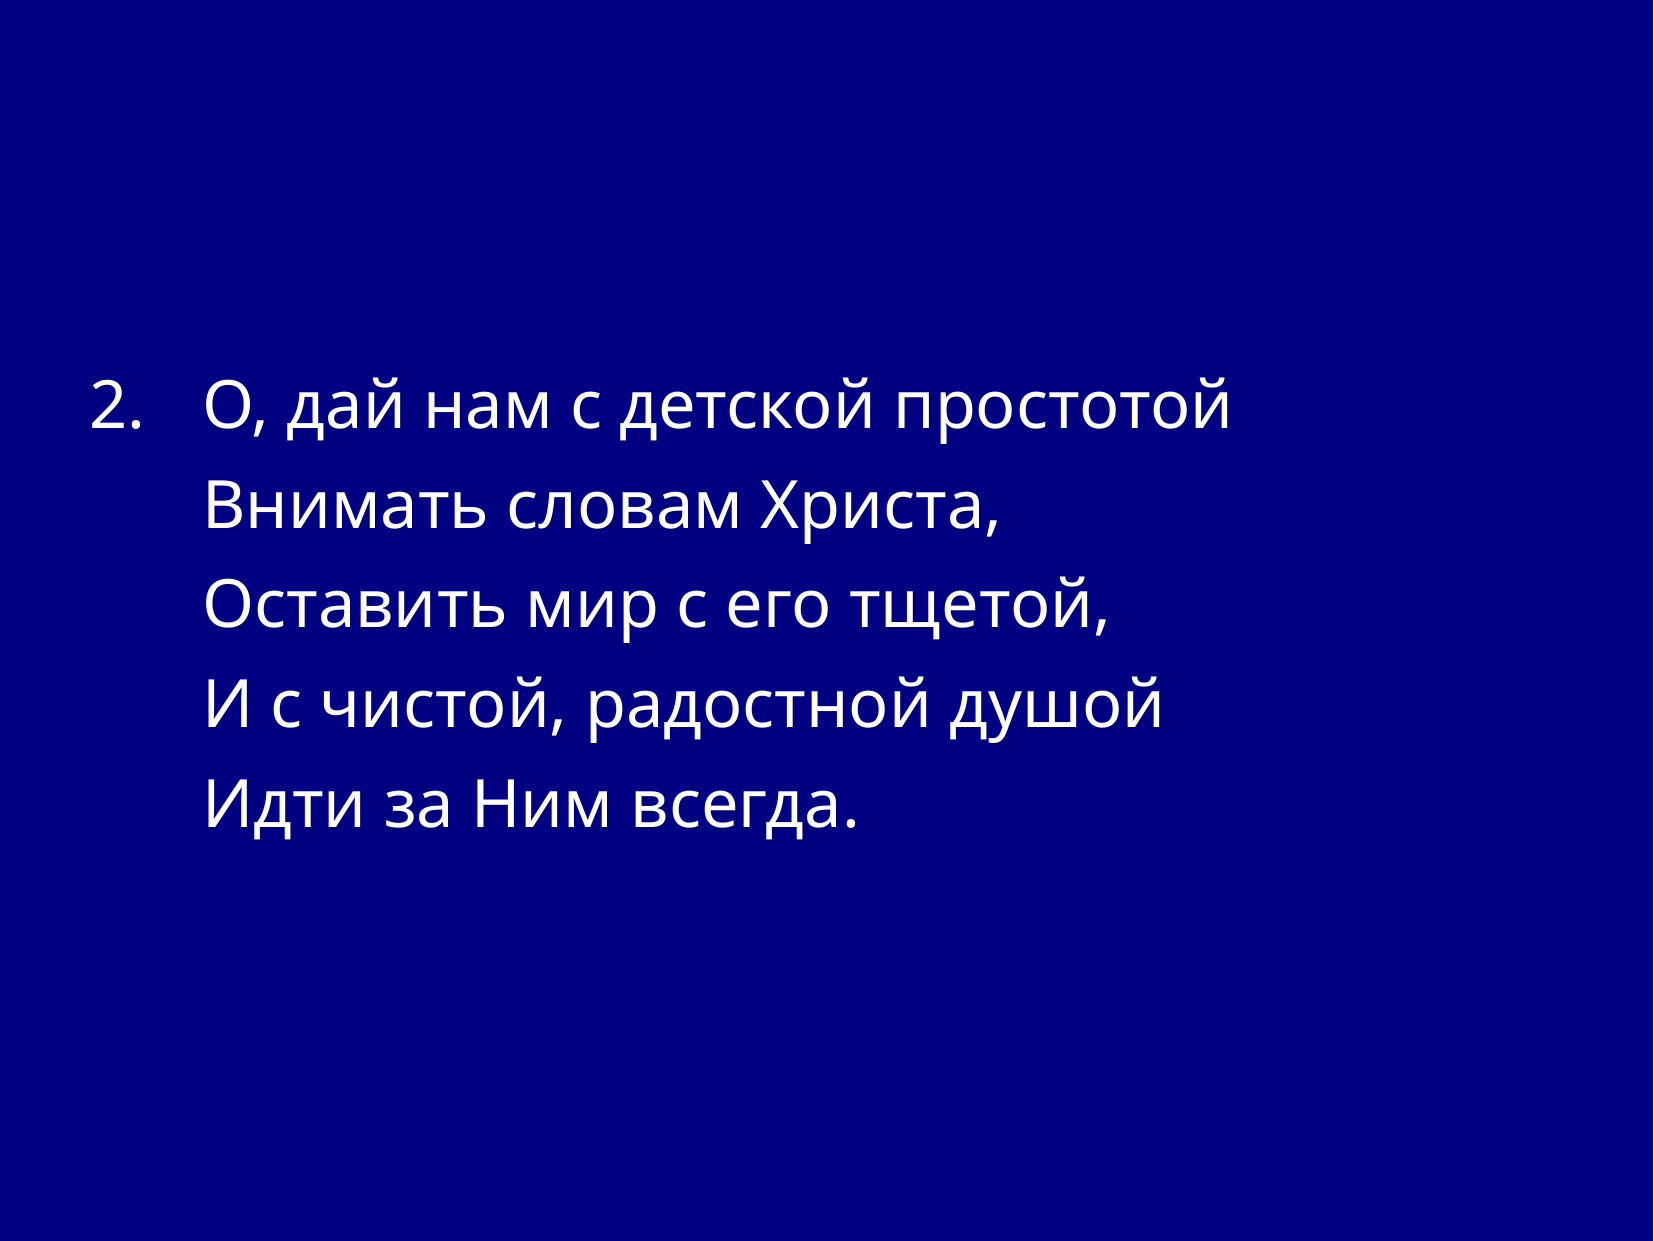

2.	О, дай нам с детской простотой
	Внимать словам Христа,
	Оставить мир с его тщетой,
	И с чистой, радостной душой
	Идти за Ним всегда.